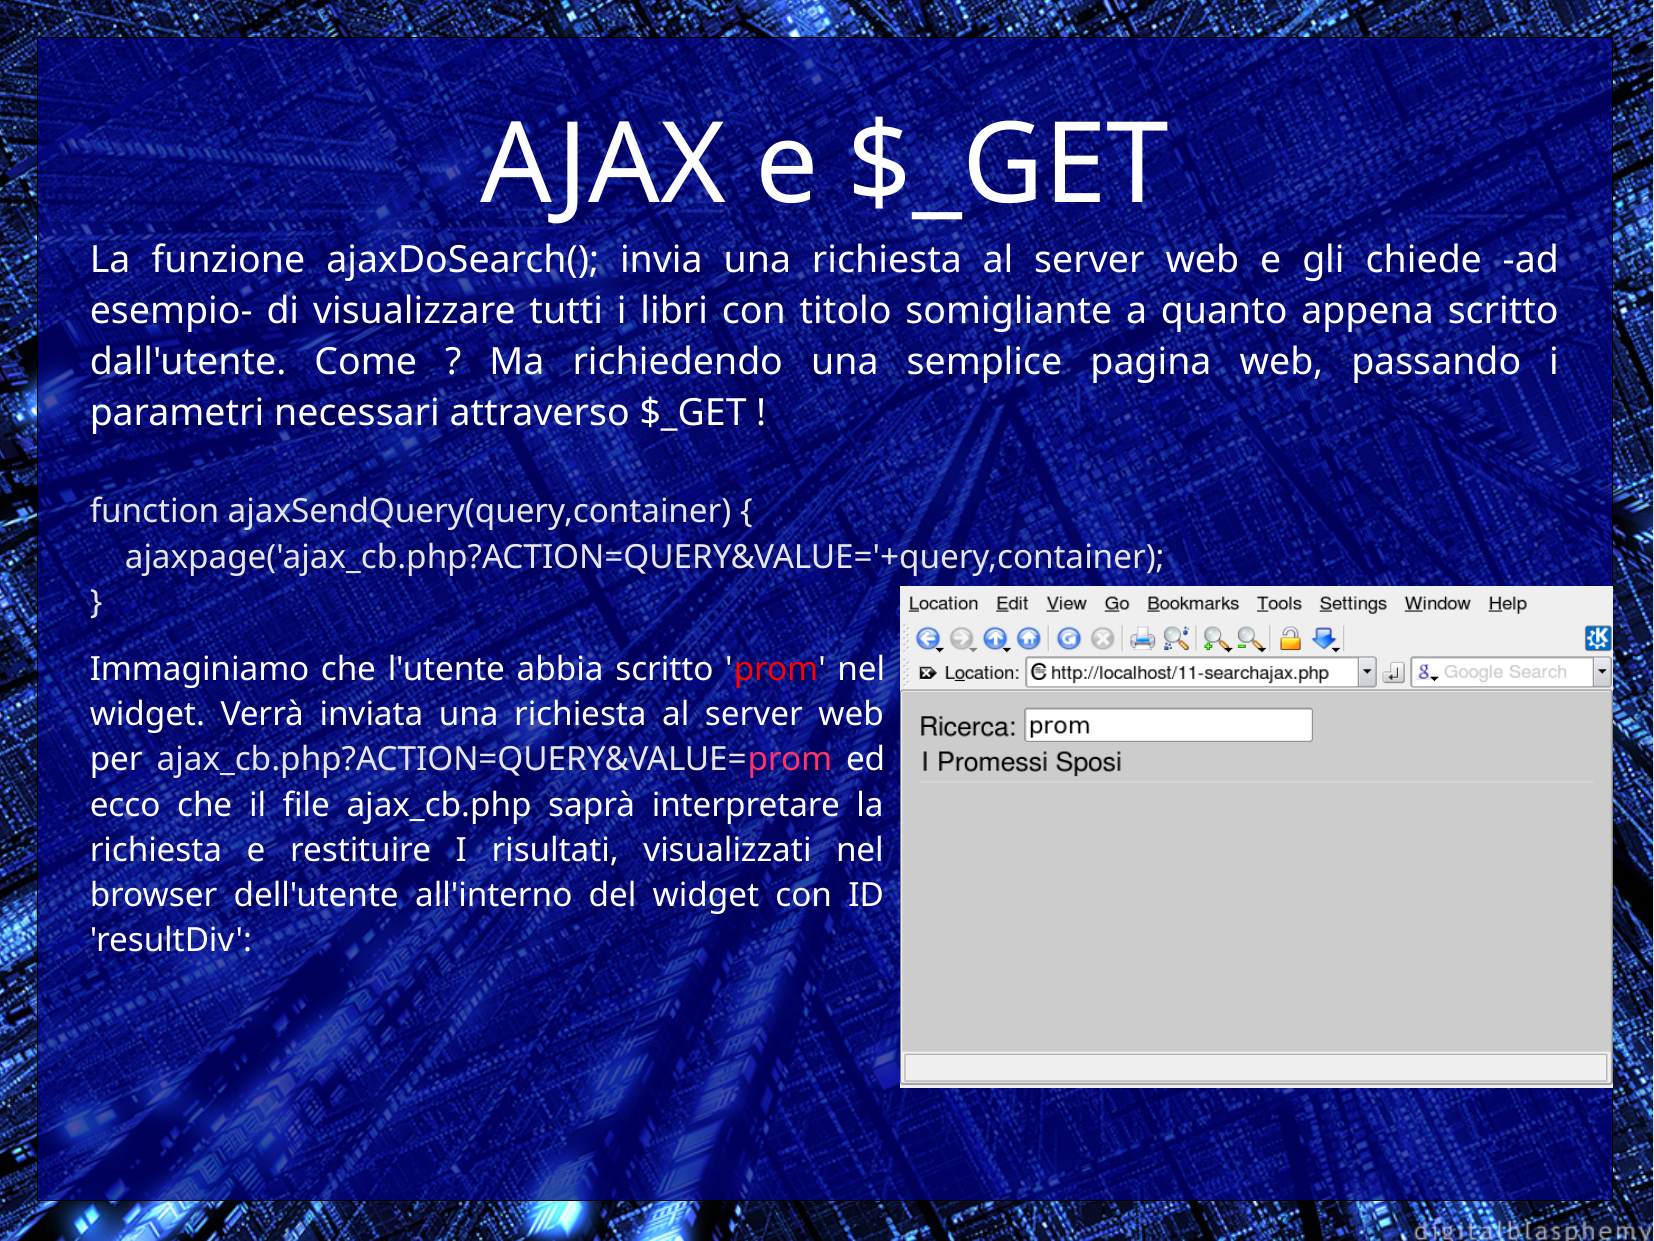

AJAX e $_GET
La funzione ajaxDoSearch(); invia una richiesta al server web e gli chiede -ad esempio- di visualizzare tutti i libri con titolo somigliante a quanto appena scritto dall'utente. Come ? Ma richiedendo una semplice pagina web, passando i parametri necessari attraverso $_GET !
function ajaxSendQuery(query,container) {
 ajaxpage('ajax_cb.php?ACTION=QUERY&VALUE='+query,container);
}
#
Immaginiamo che l'utente abbia scritto 'prom' nel widget. Verrà inviata una richiesta al server web per ajax_cb.php?ACTION=QUERY&VALUE=prom ed ecco che il file ajax_cb.php saprà interpretare la richiesta e restituire I risultati, visualizzati nel browser dell'utente all'interno del widget con ID 'resultDiv':